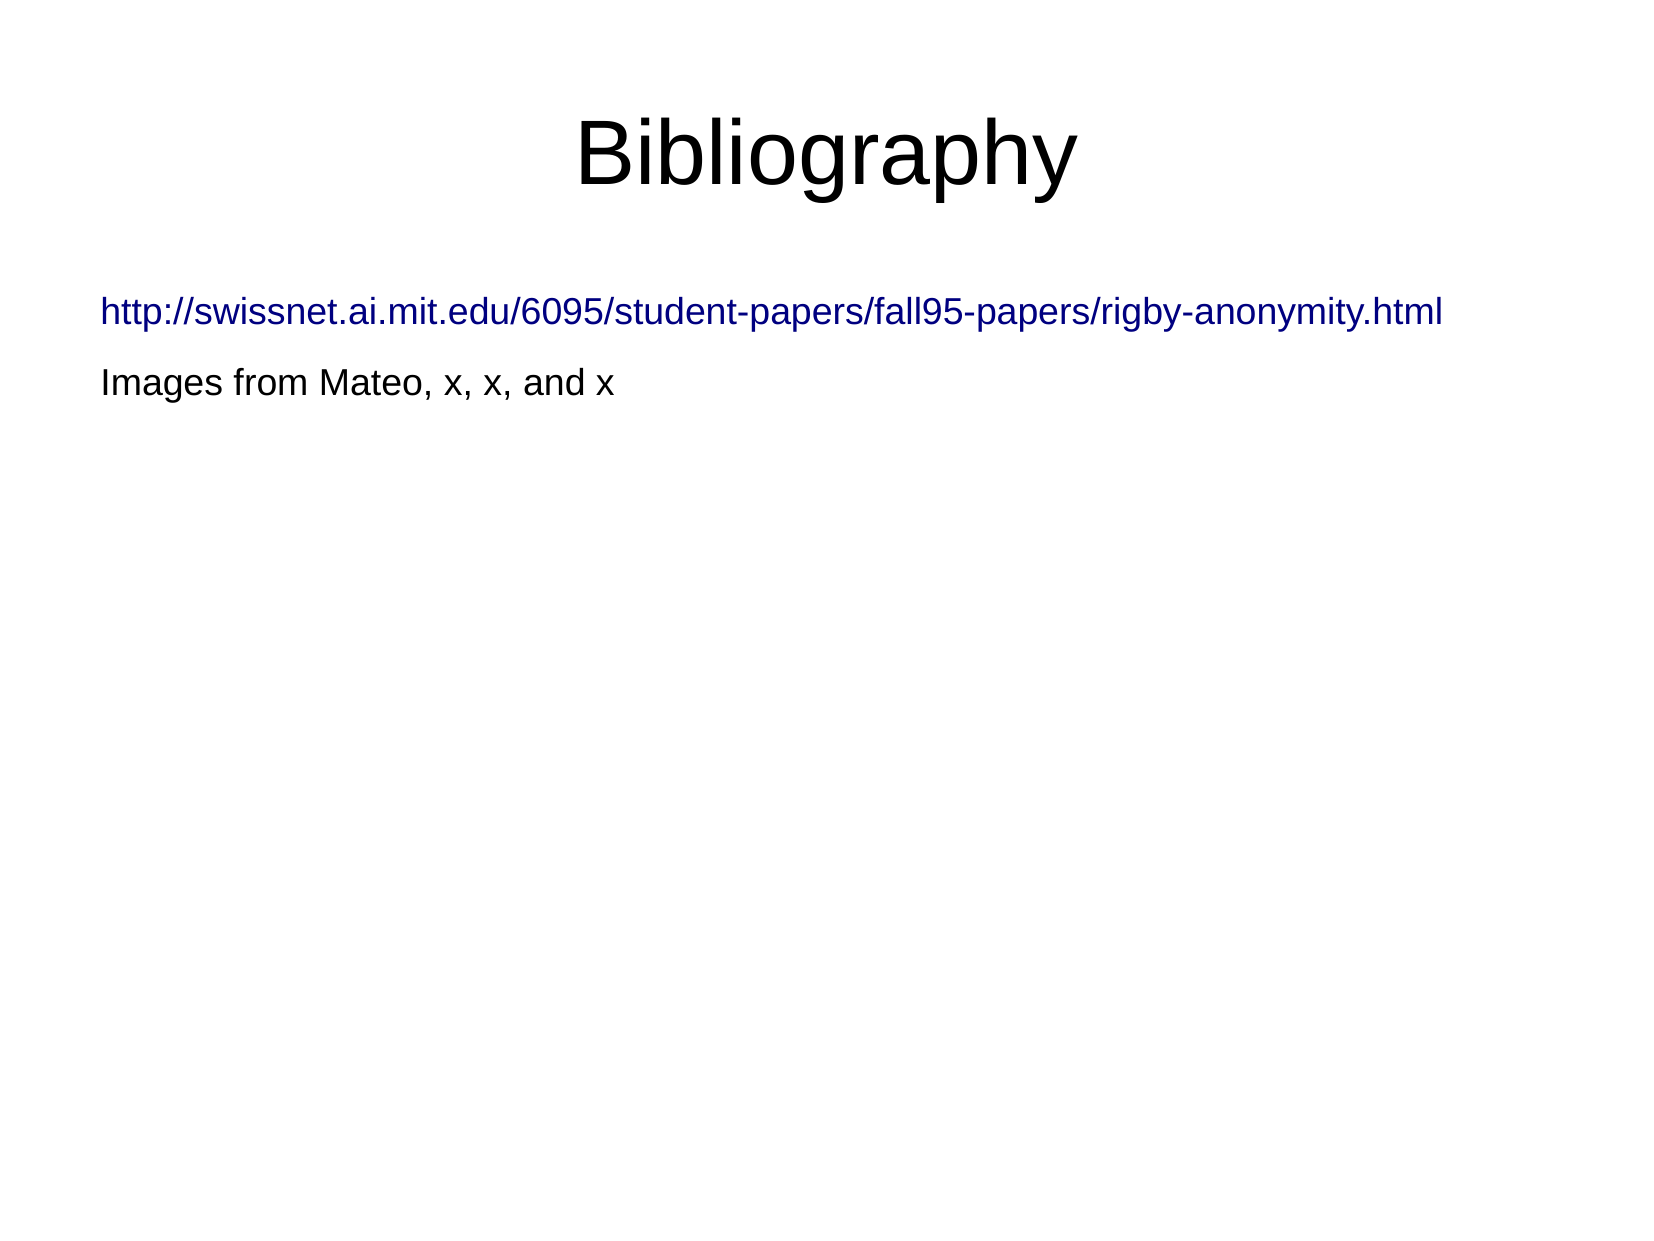

# Bibliography
http://swissnet.ai.mit.edu/6095/student-papers/fall95-papers/rigby-anonymity.html
Images from Mateo, x, x, and x